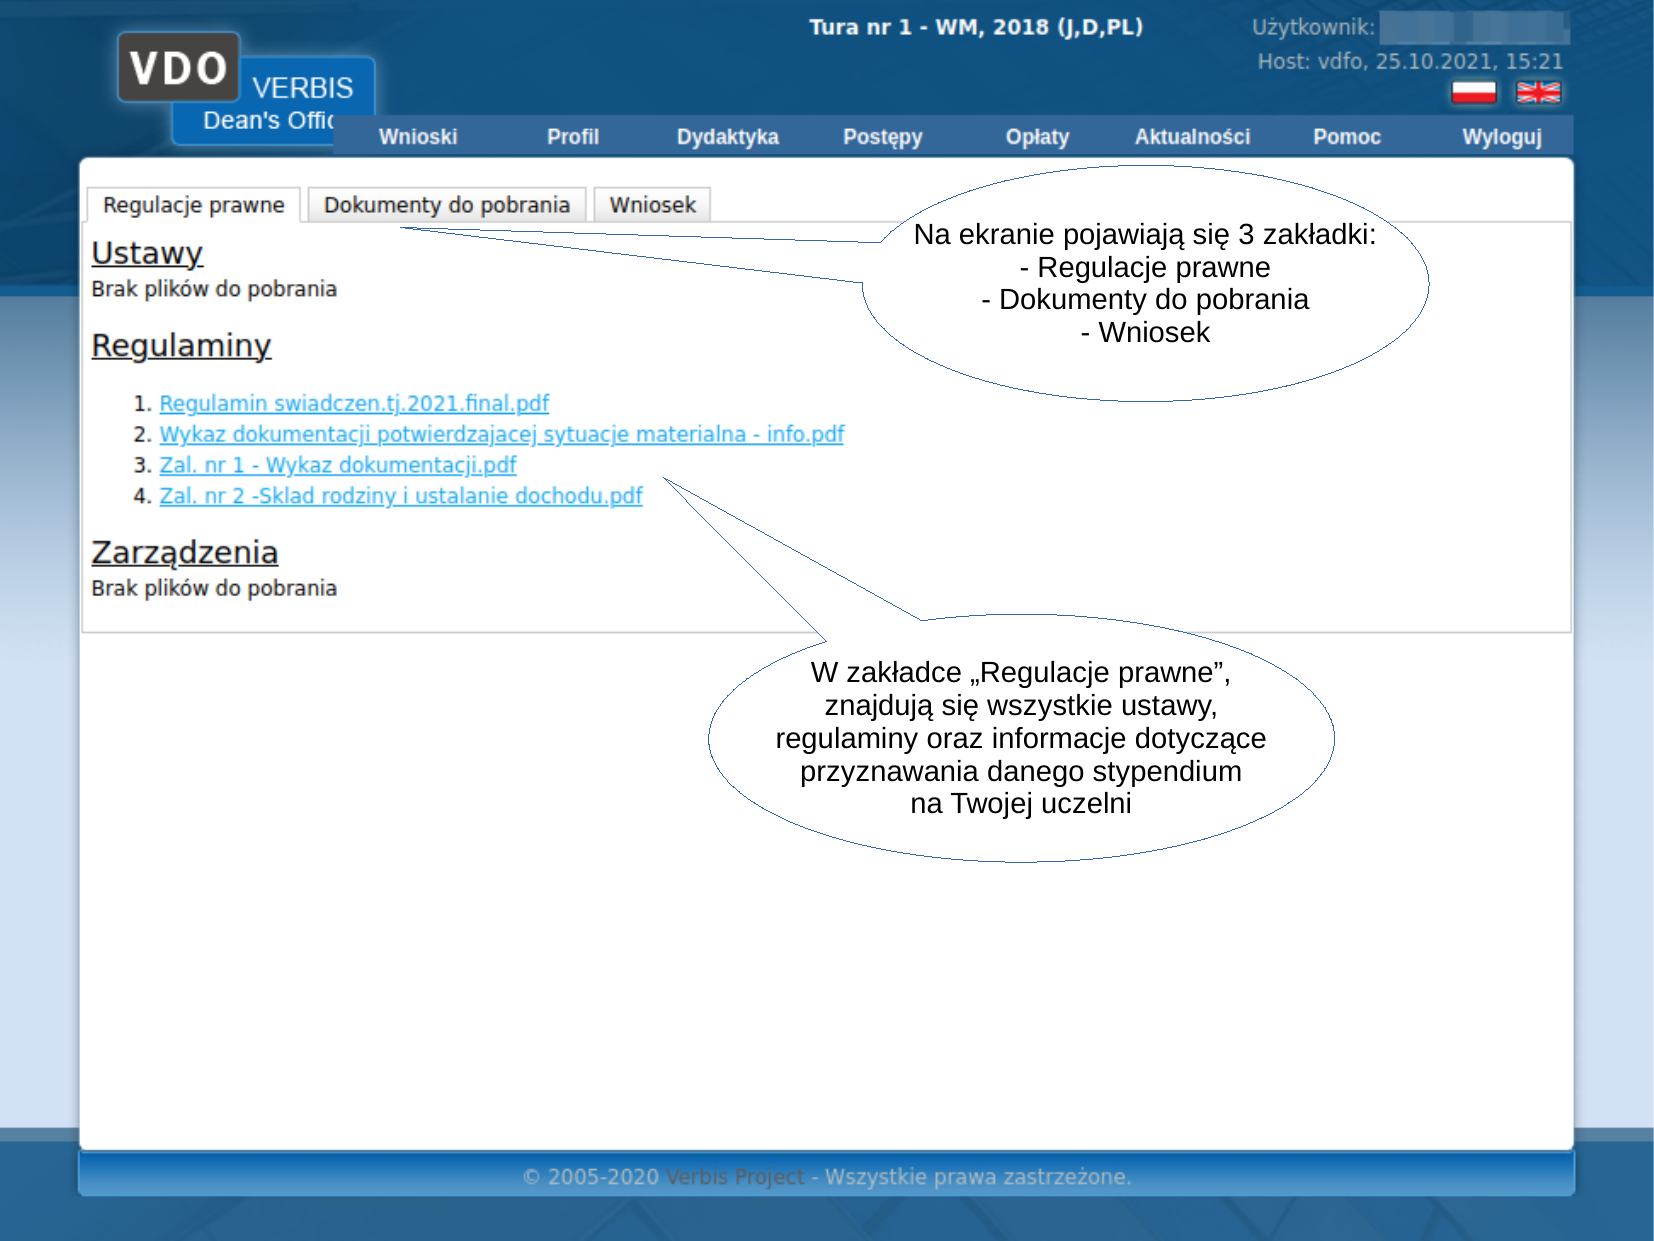

Na ekranie pojawiają się 3 zakładki:
- Regulacje prawne
- Dokumenty do pobrania
- Wniosek
W zakładce „Regulacje prawne”,
znajdują się wszystkie ustawy,
regulaminy oraz informacje dotyczące
przyznawania danego stypendium
na Twojej uczelni
© 2020 Verbis - wszystkie prawa zastrzeżone